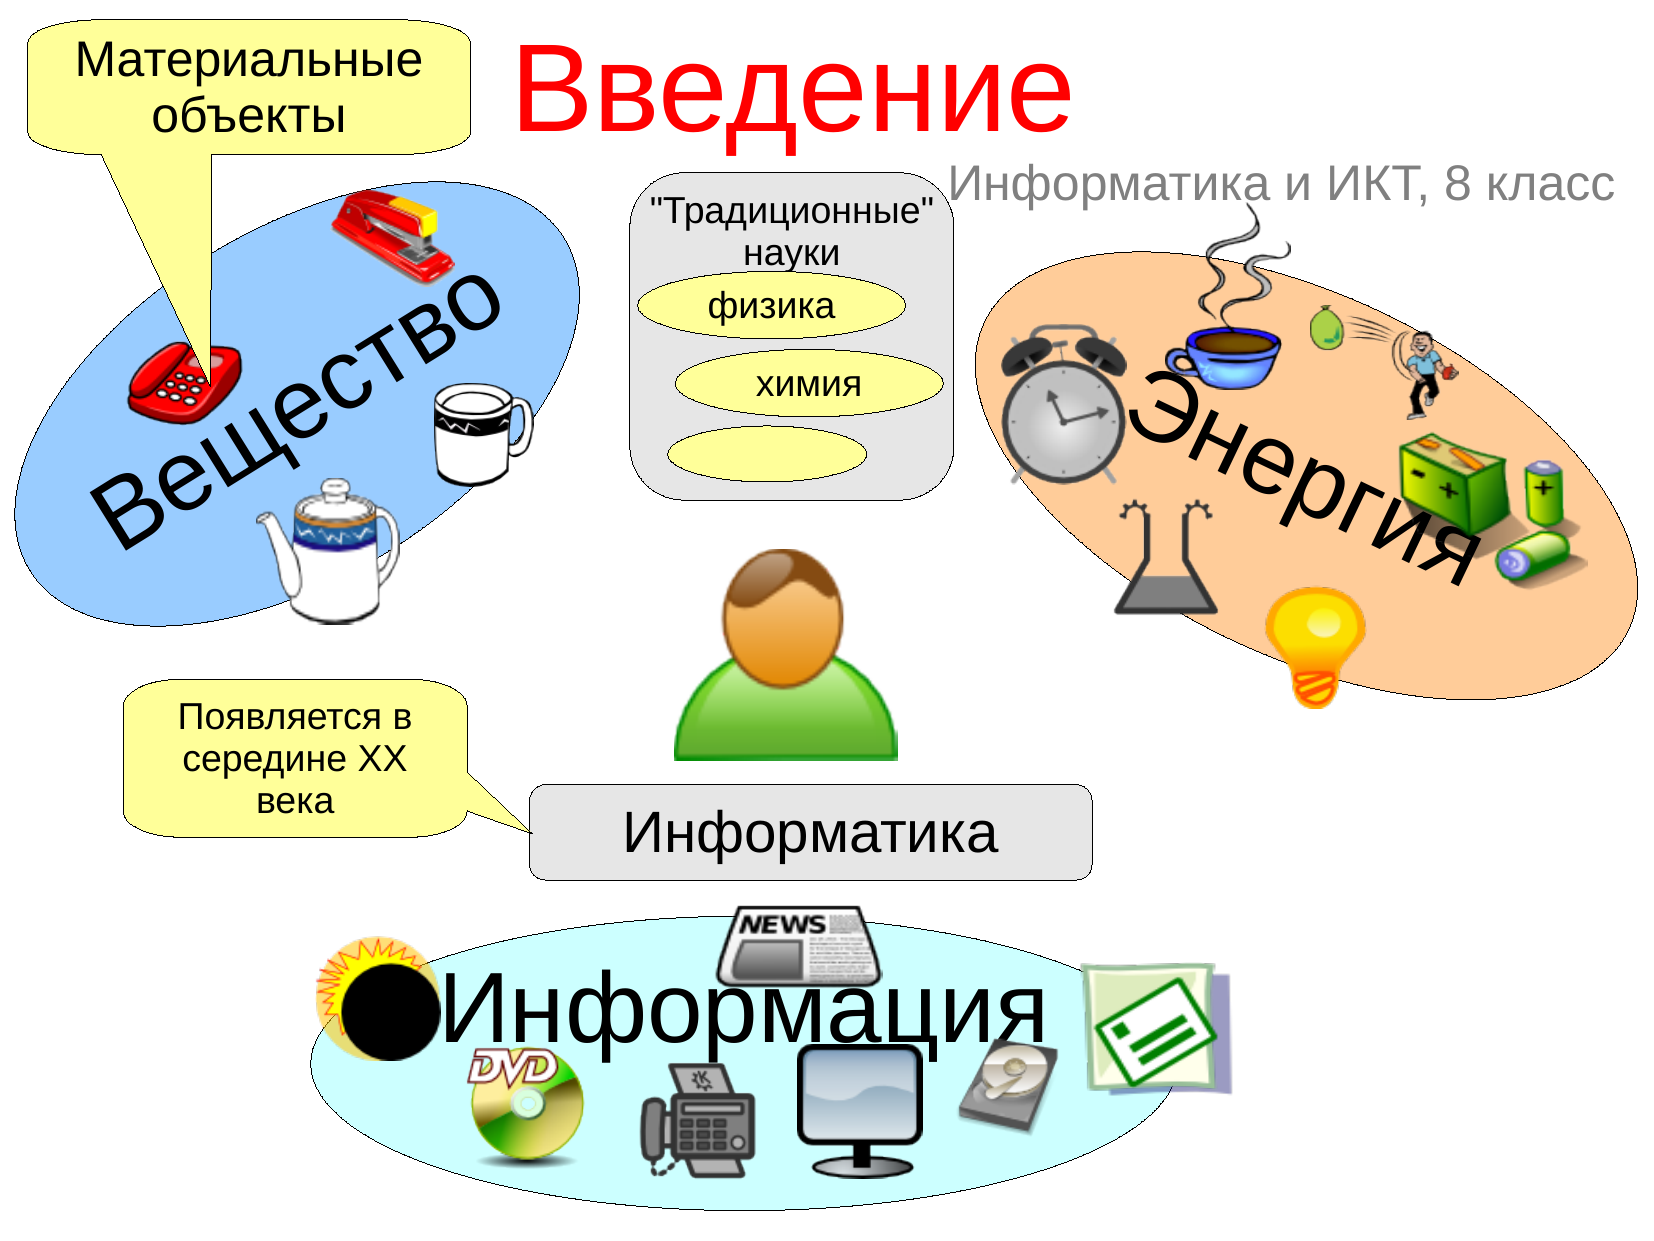

Введение
Материальные
объекты
Информатика и ИКТ, 8 класс
"Традиционные"
науки
Вещество
физика
Энергия
химия
Появляется в середине XX века
Информатика
Информация